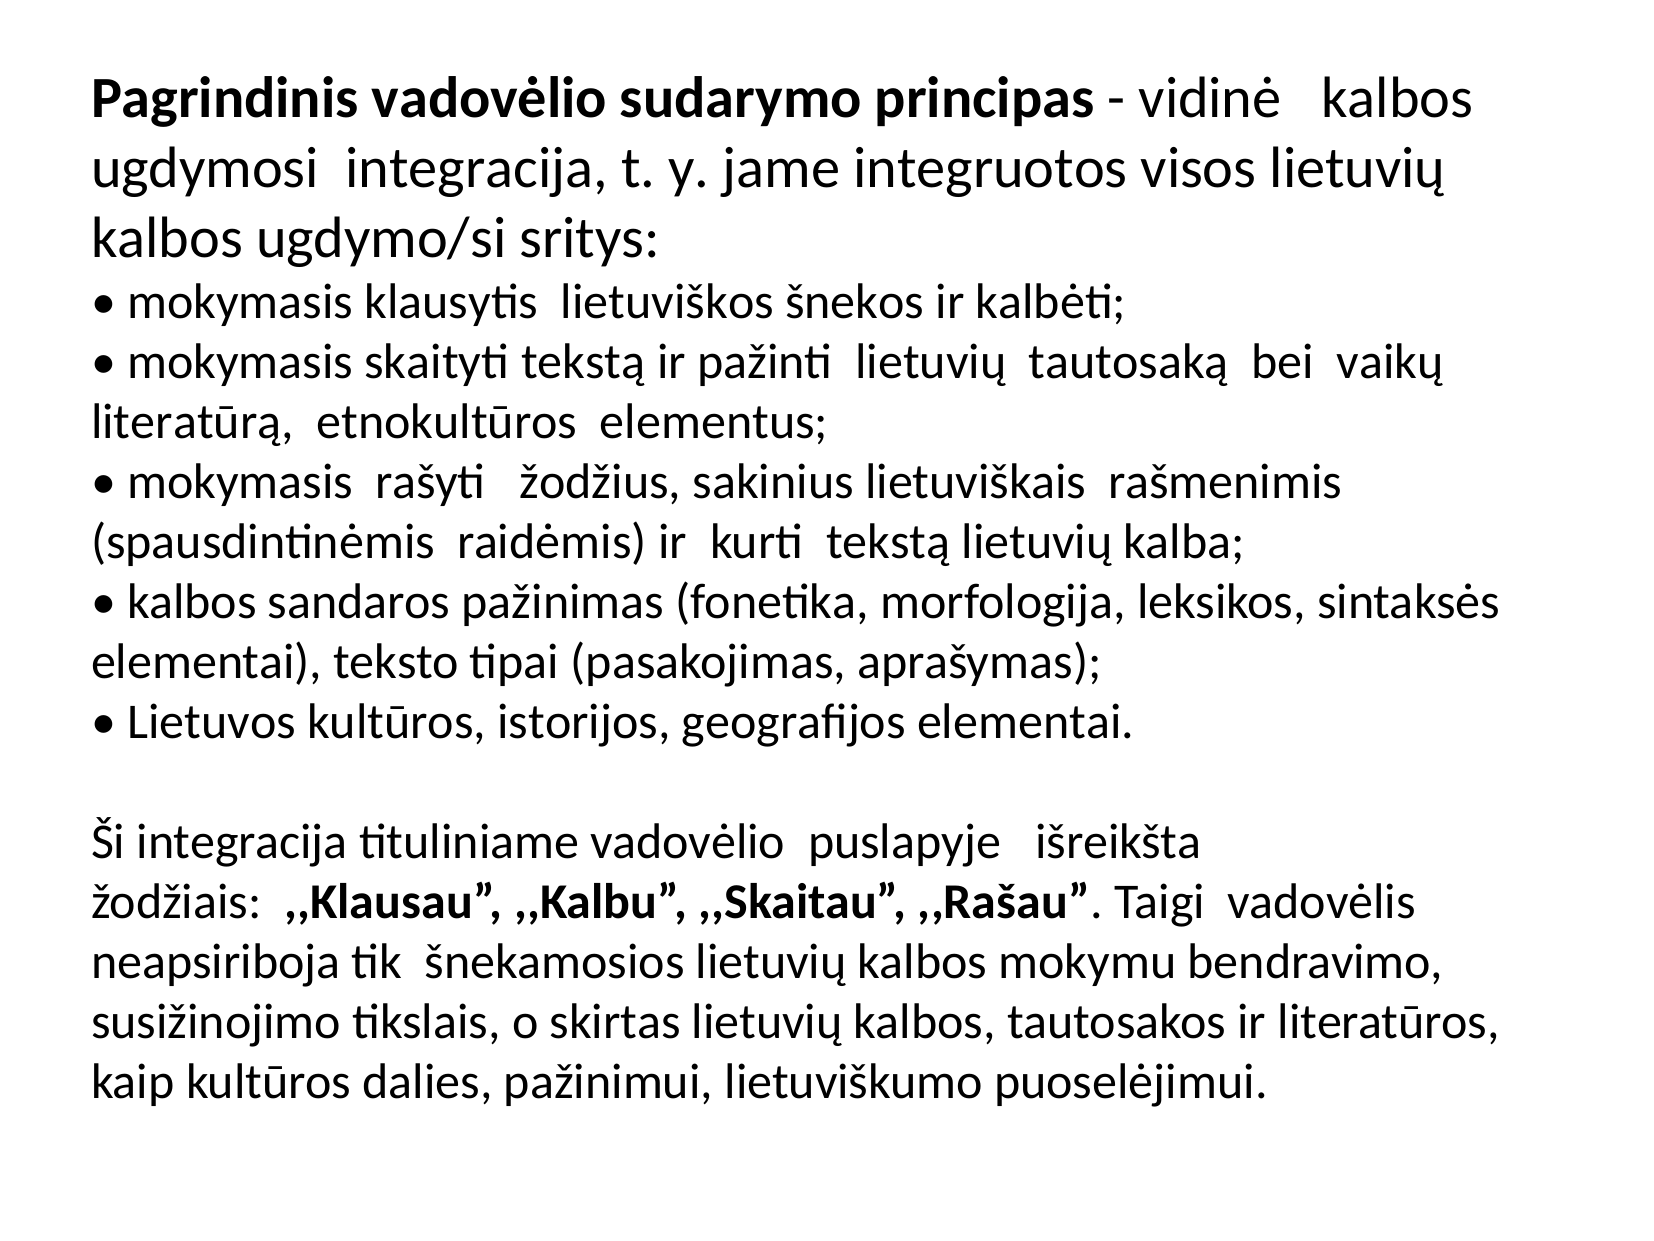

Pagrindinis vadovėlio sudarymo principas - vidinė kalbos ugdymosi integracija, t. y. jame integruotos visos lietuvių kalbos ugdymo/si sritys:
• mokymasis klausytis lietuviškos šnekos ir kalbėti;
• mokymasis skaityti tekstą ir pažinti lietuvių tautosaką bei vaikų literatūrą, etnokultūros elementus;
• mokymasis rašyti žodžius, sakinius lietuviškais rašmenimis (spausdintinėmis raidėmis) ir kurti tekstą lietuvių kalba;
• kalbos sandaros pažinimas (fonetika, morfologija, leksikos, sintaksės elementai), teksto tipai (pasakojimas, aprašymas);
• Lietuvos kultūros, istorijos, geografijos elementai.
Ši integracija tituliniame vadovėlio puslapyje išreikšta žodžiais: ,,Klausau”, ,,Kalbu”, ,,Skaitau”, ,,Rašau”. Taigi vadovėlis neapsiriboja tik šnekamosios lietuvių kalbos mokymu bendravimo, susižinojimo tikslais, o skirtas lietuvių kalbos, tautosakos ir literatūros, kaip kultūros dalies, pažinimui, lietuviškumo puoselėjimui.